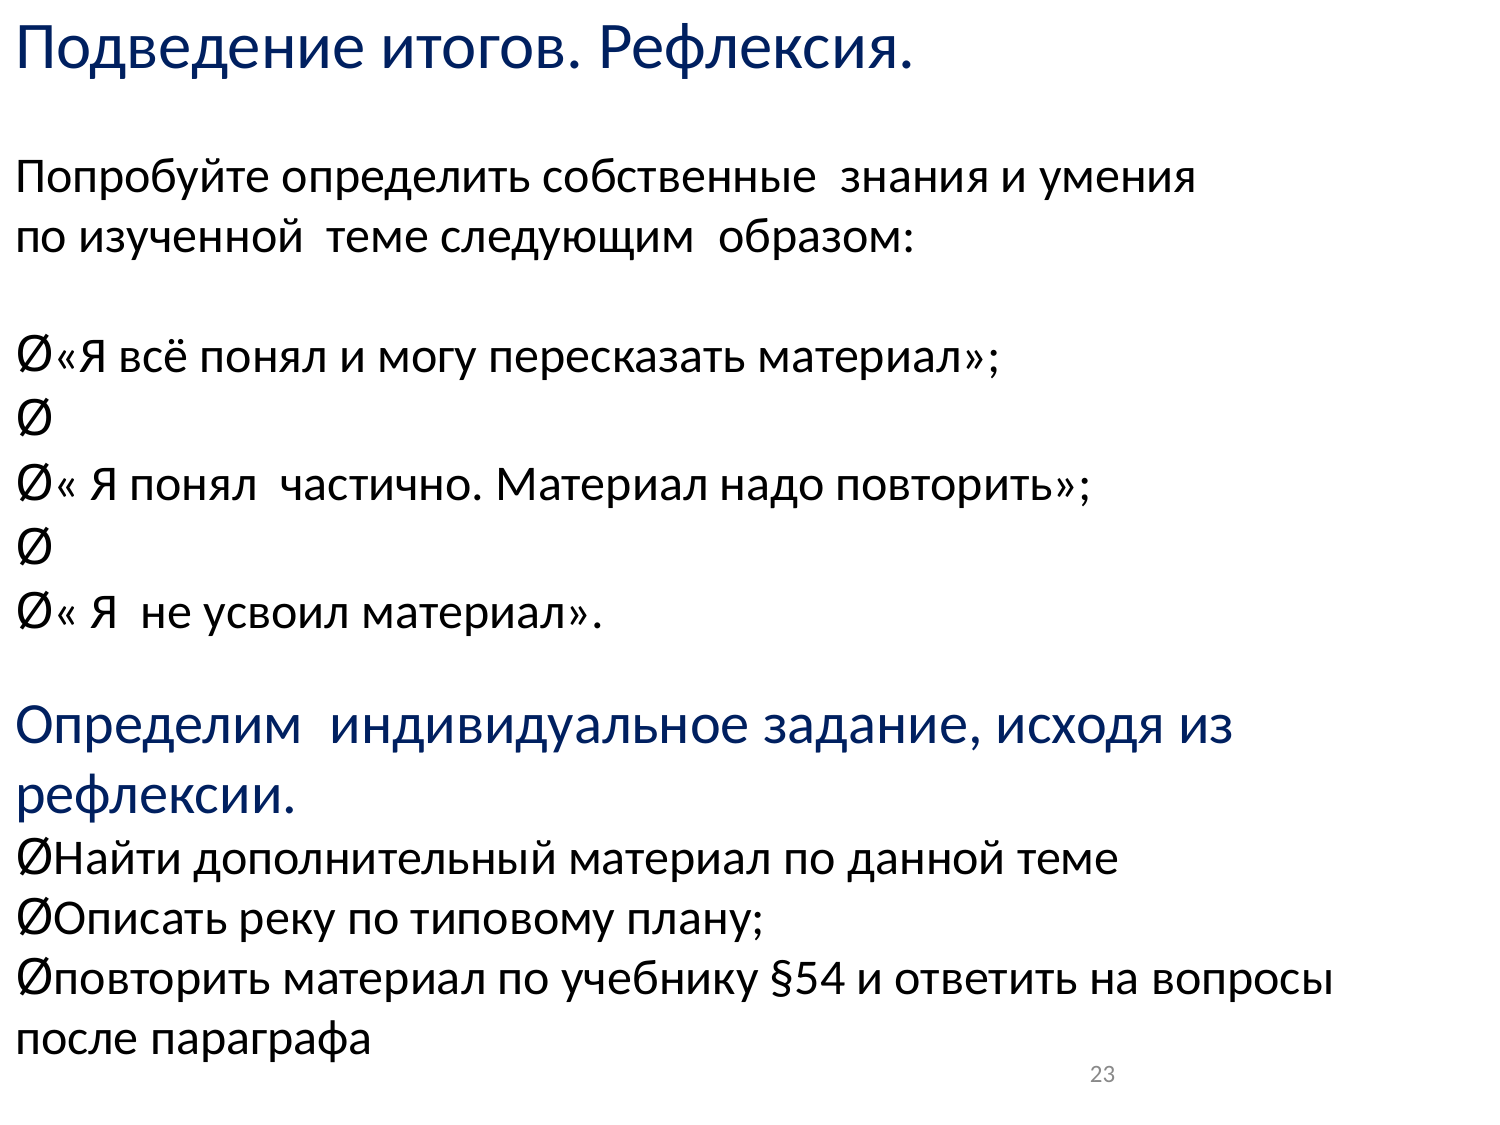

Подведение итогов. Рефлексия.
Попробуйте определить собственные знания и умения
по изученной теме следующим образом:
«Я всё понял и могу пересказать материал»;
« Я понял частично. Материал надо повторить»;
« Я не усвоил материал».
Определим индивидуальное задание, исходя из
рефлексии.
Найти дополнительный материал по данной теме
Описать реку по типовому плану;
повторить материал по учебнику §54 и ответить на вопросы
после параграфа